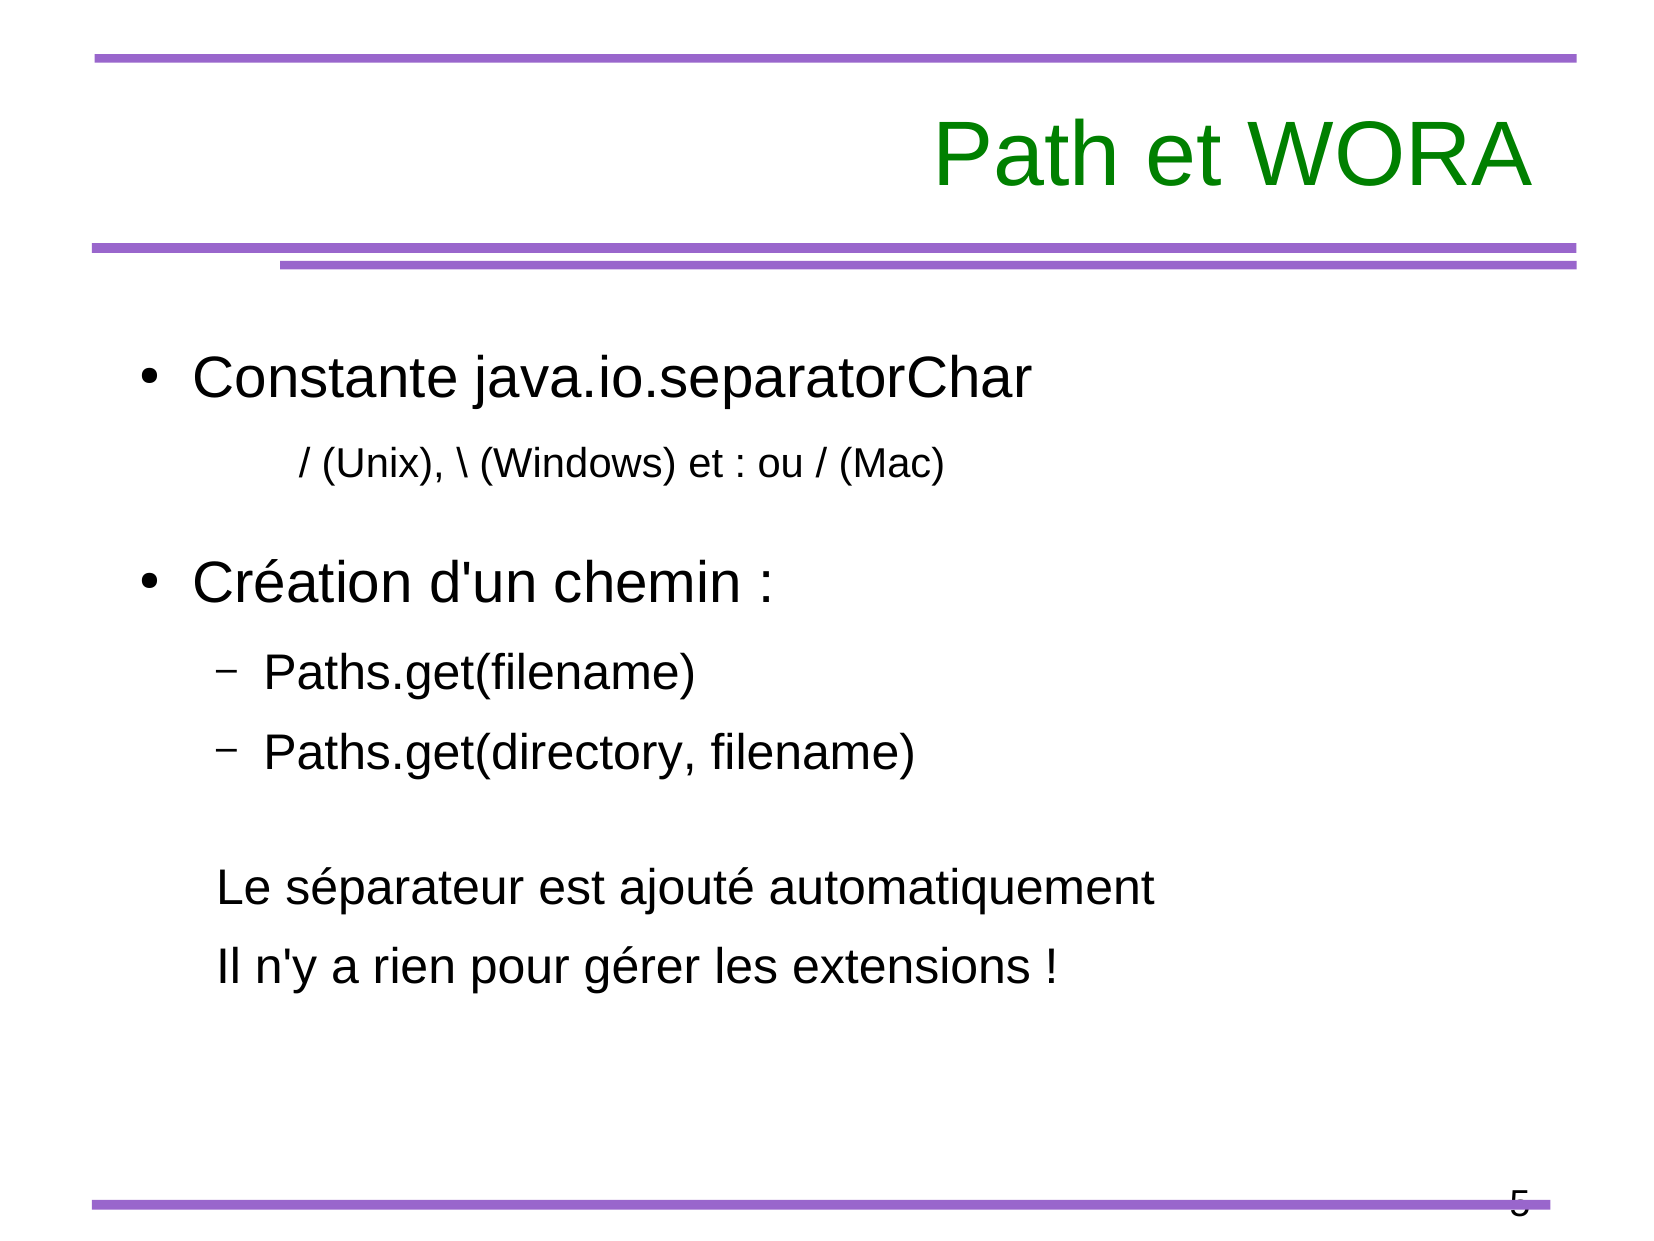

# Path et WORA
Constante java.io.separatorChar
/ (Unix), \ (Windows) et : ou / (Mac)
Création d'un chemin :
Paths.get(filename)
Paths.get(directory, filename)
Le séparateur est ajouté automatiquement
Il n'y a rien pour gérer les extensions !